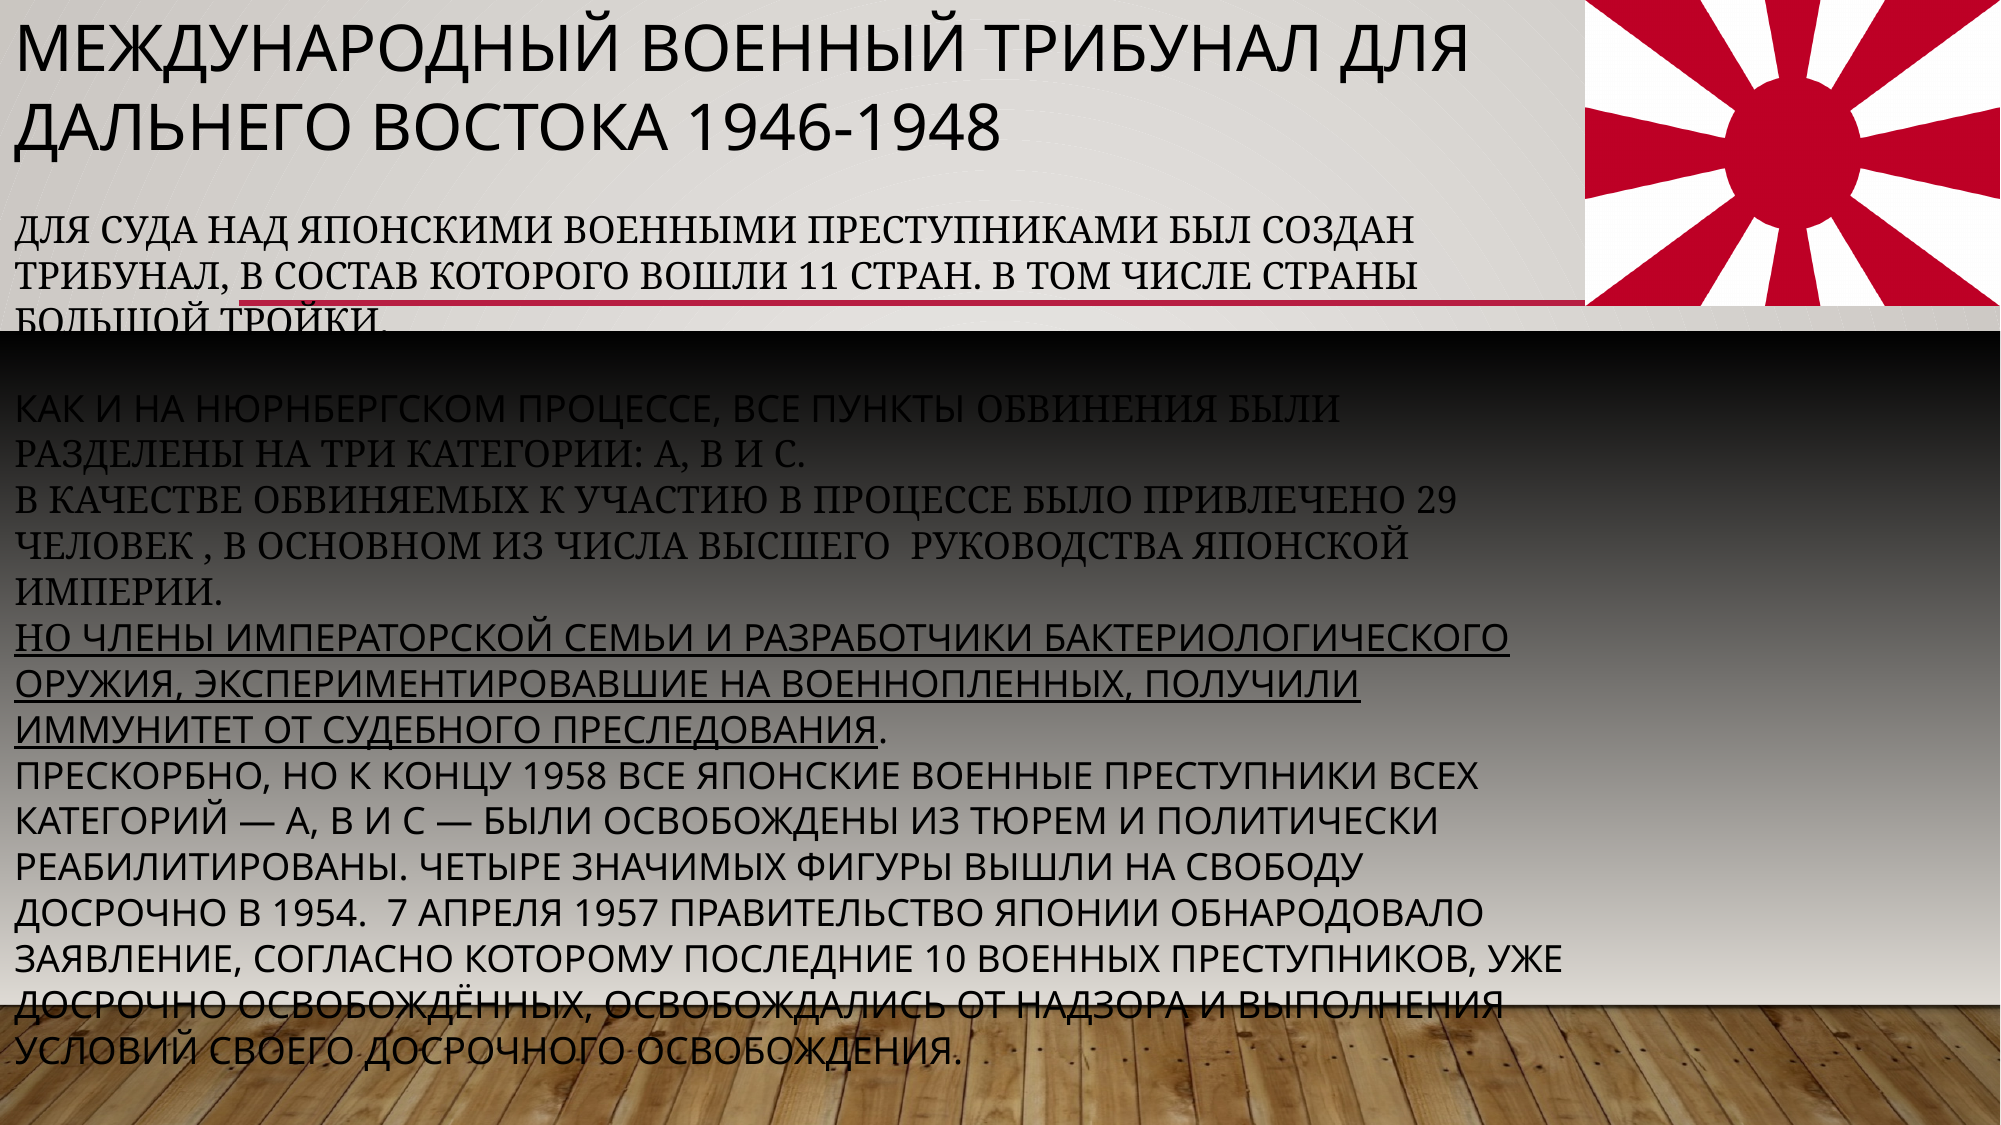

# МЕЖДУНАРОДНЫЙ ВОЕННЫЙ ТРИБУНАЛ ДЛЯ ДАЛЬНЕГО ВОСТОКА 1946-1948 для суда над японскими военными прЕстуПниками был создан трибунал, в состав которого вошли 11 стран. В том числе страны бОльшой тройки. Как и на Нюрнбергском процессе, все пункты обвинения были разделены на три категории: А, В и С.
В качестве обвиняемых к участию в процессе было привлечено 29 человек , В ОСНОВНОМ из числа высшего  руководства Японской империи. 
НО Члены императорской семьи и разработчики бактериологического оружия, экспериментировавшие на военнопленных, получили иммунитет от судебного преследования. 
ПРЕСКОРБНО, НО К концу 1958 все японские военные преступники всех категорий — А, В и С — были освобождены из тюрем и политически реабилитированы. Четыре значимых фигуры вышли на свободу досрочно в 1954.  7 апреля 1957 правительство Японии обнародовало заявление, согласно которому последние 10 военных преступников, уже досрочно освобождённых, освобождались от надзора и выполнения условий своего досрочного освобождения.